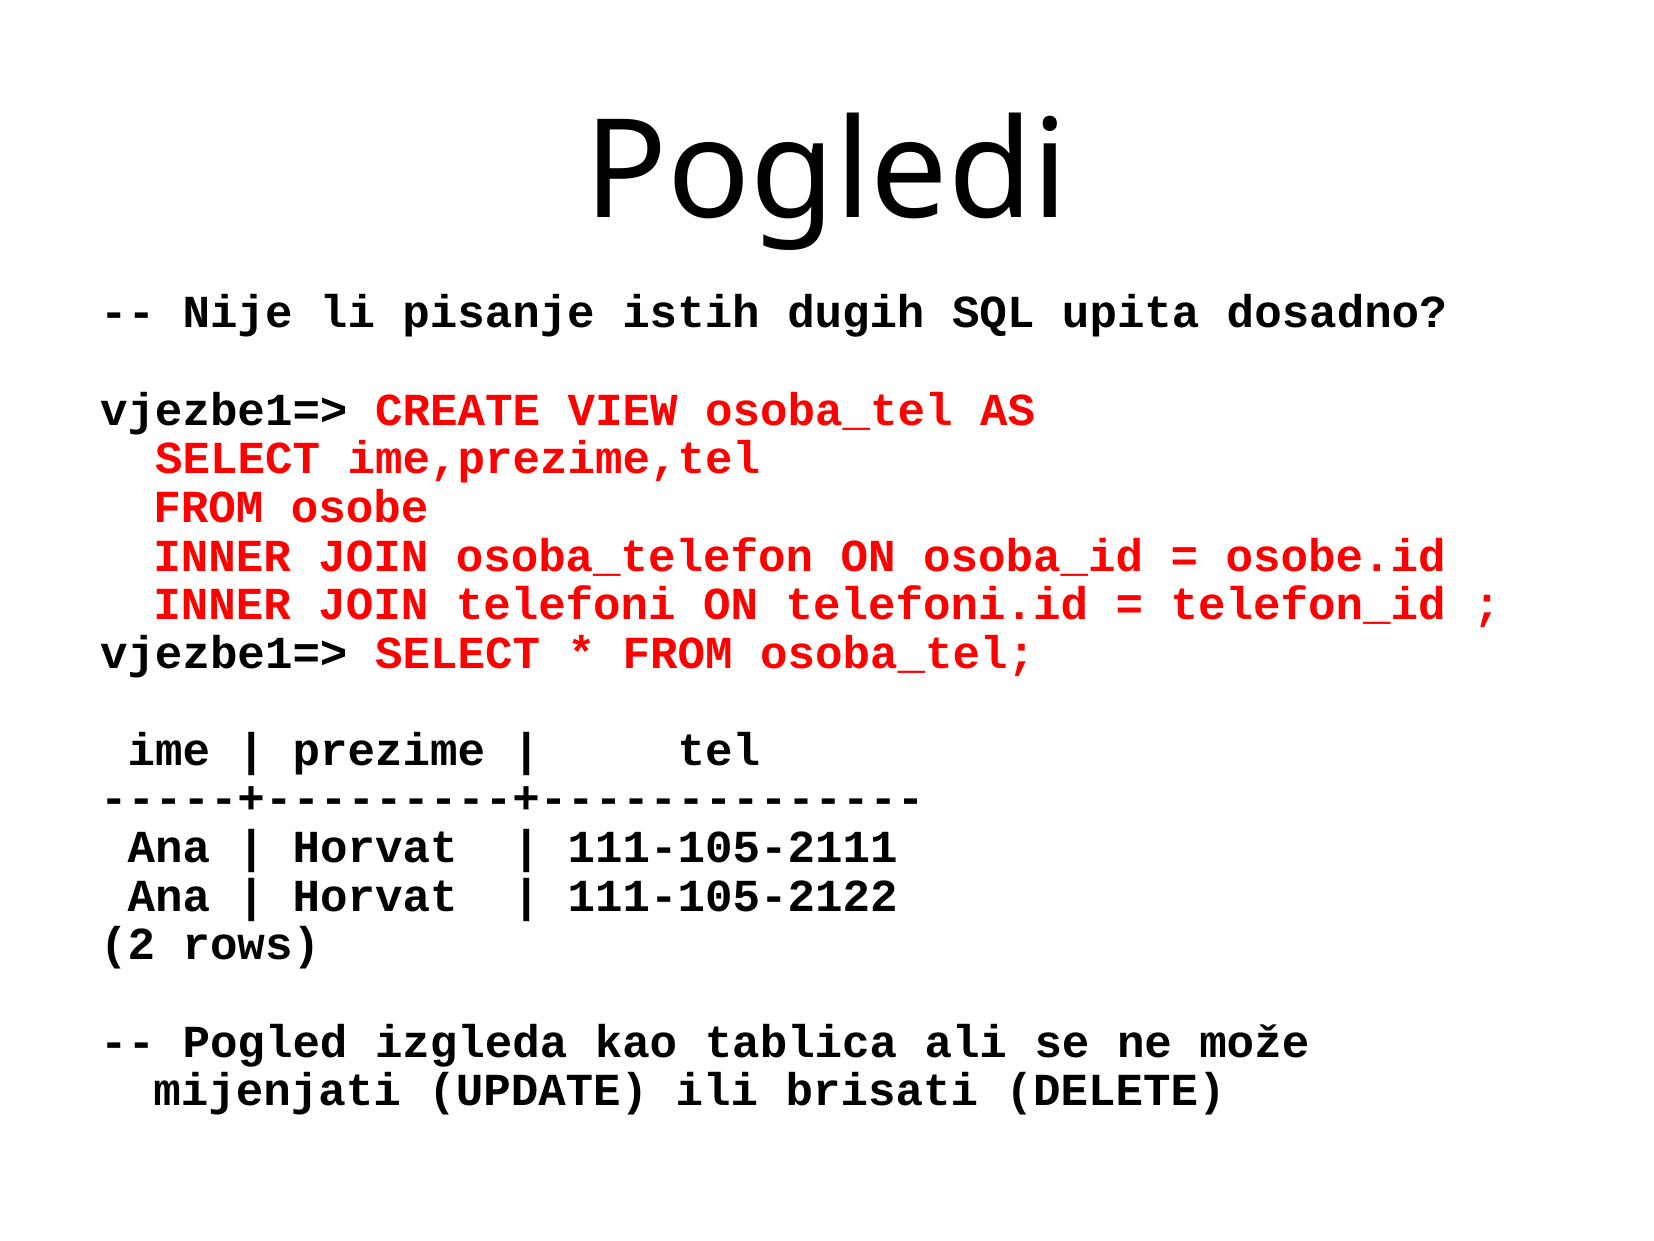

# Pogledi
-- Nije li pisanje istih dugih SQL upita dosadno?
vjezbe1=> CREATE VIEW osoba_tel AS
 SELECT ime,prezime,tel
FROM osobe
INNER JOIN osoba_telefon ON osoba_id = osobe.id INNER JOIN telefoni ON telefoni.id = telefon_id ;
vjezbe1=> SELECT * FROM osoba_tel;
 ime | prezime | tel
-----+---------+--------------
 Ana | Horvat | 111-105-2111
 Ana | Horvat | 111-105-2122
(2 rows)
-- Pogled izgleda kao tablica ali se ne može mijenjati (UPDATE) ili brisati (DELETE)